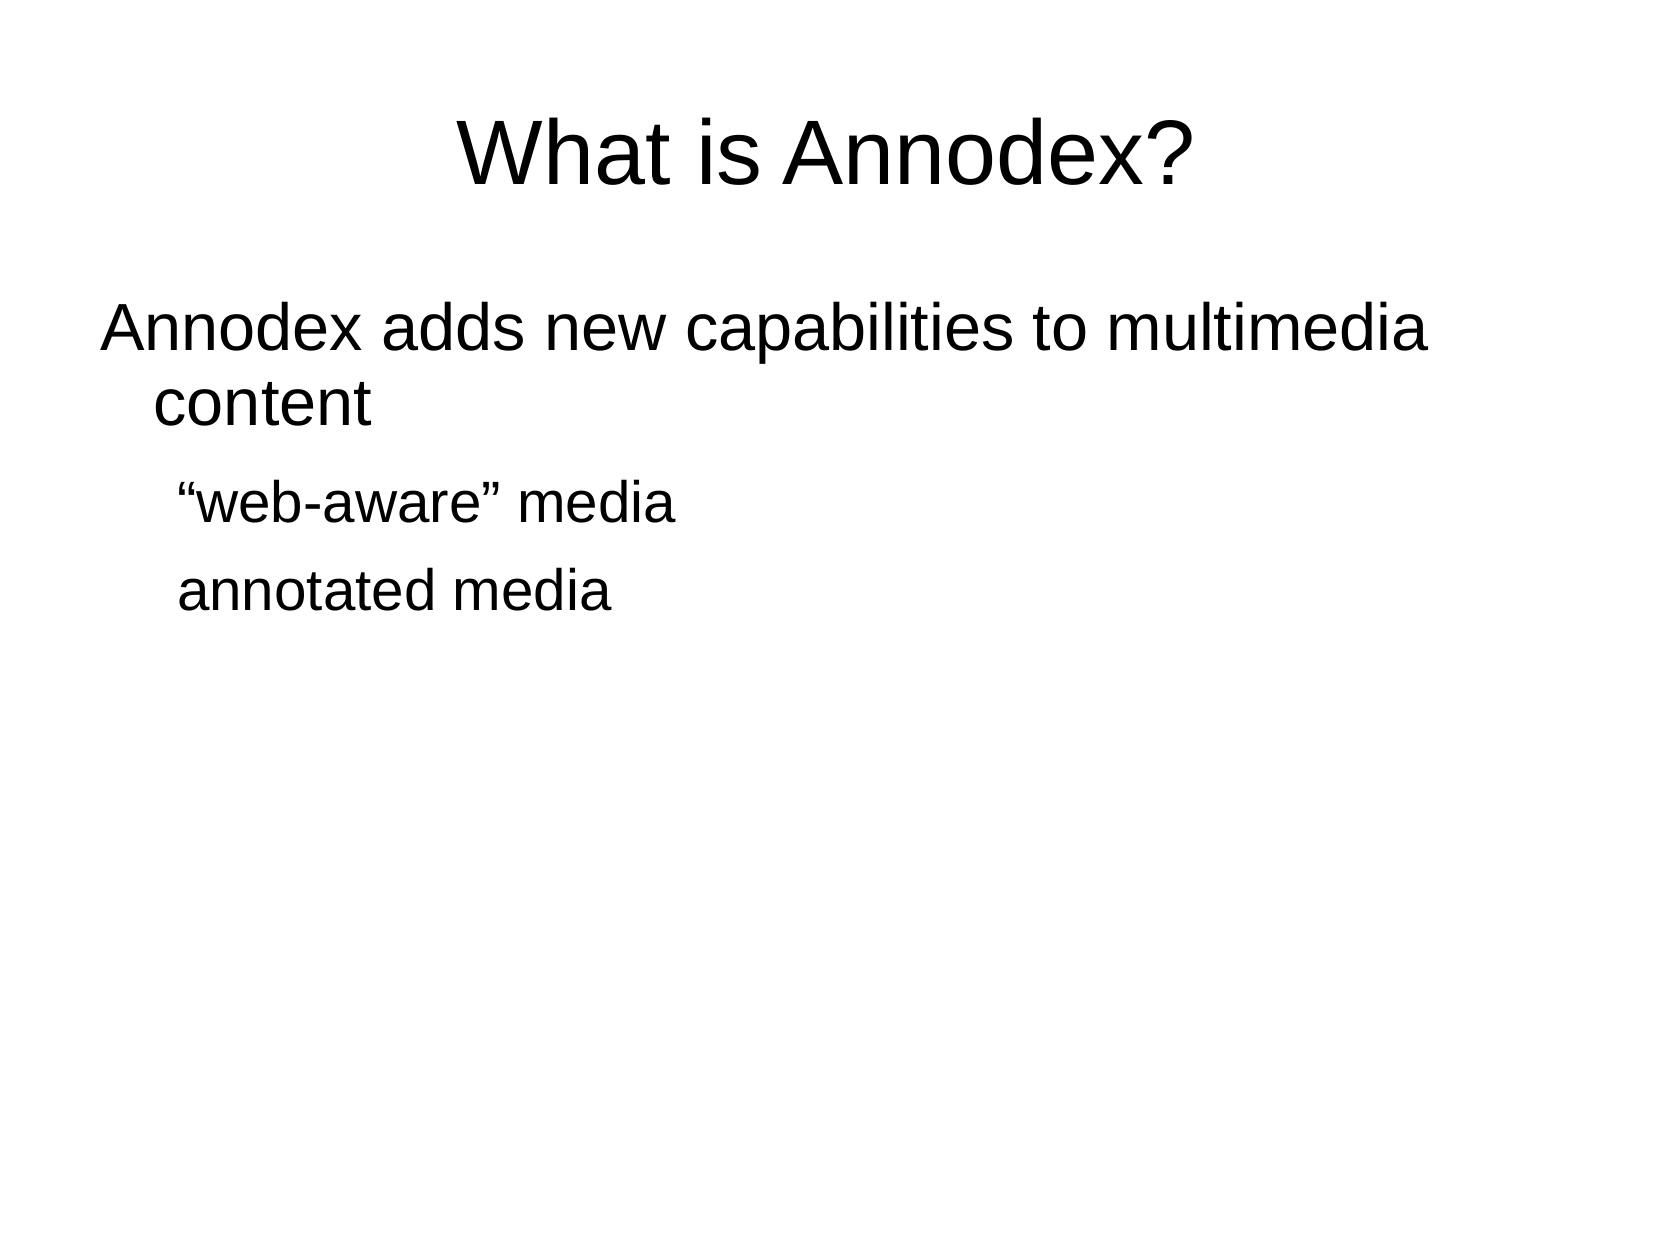

# What is Annodex?
Annodex adds new capabilities to multimedia content
“web-aware” media
annotated media